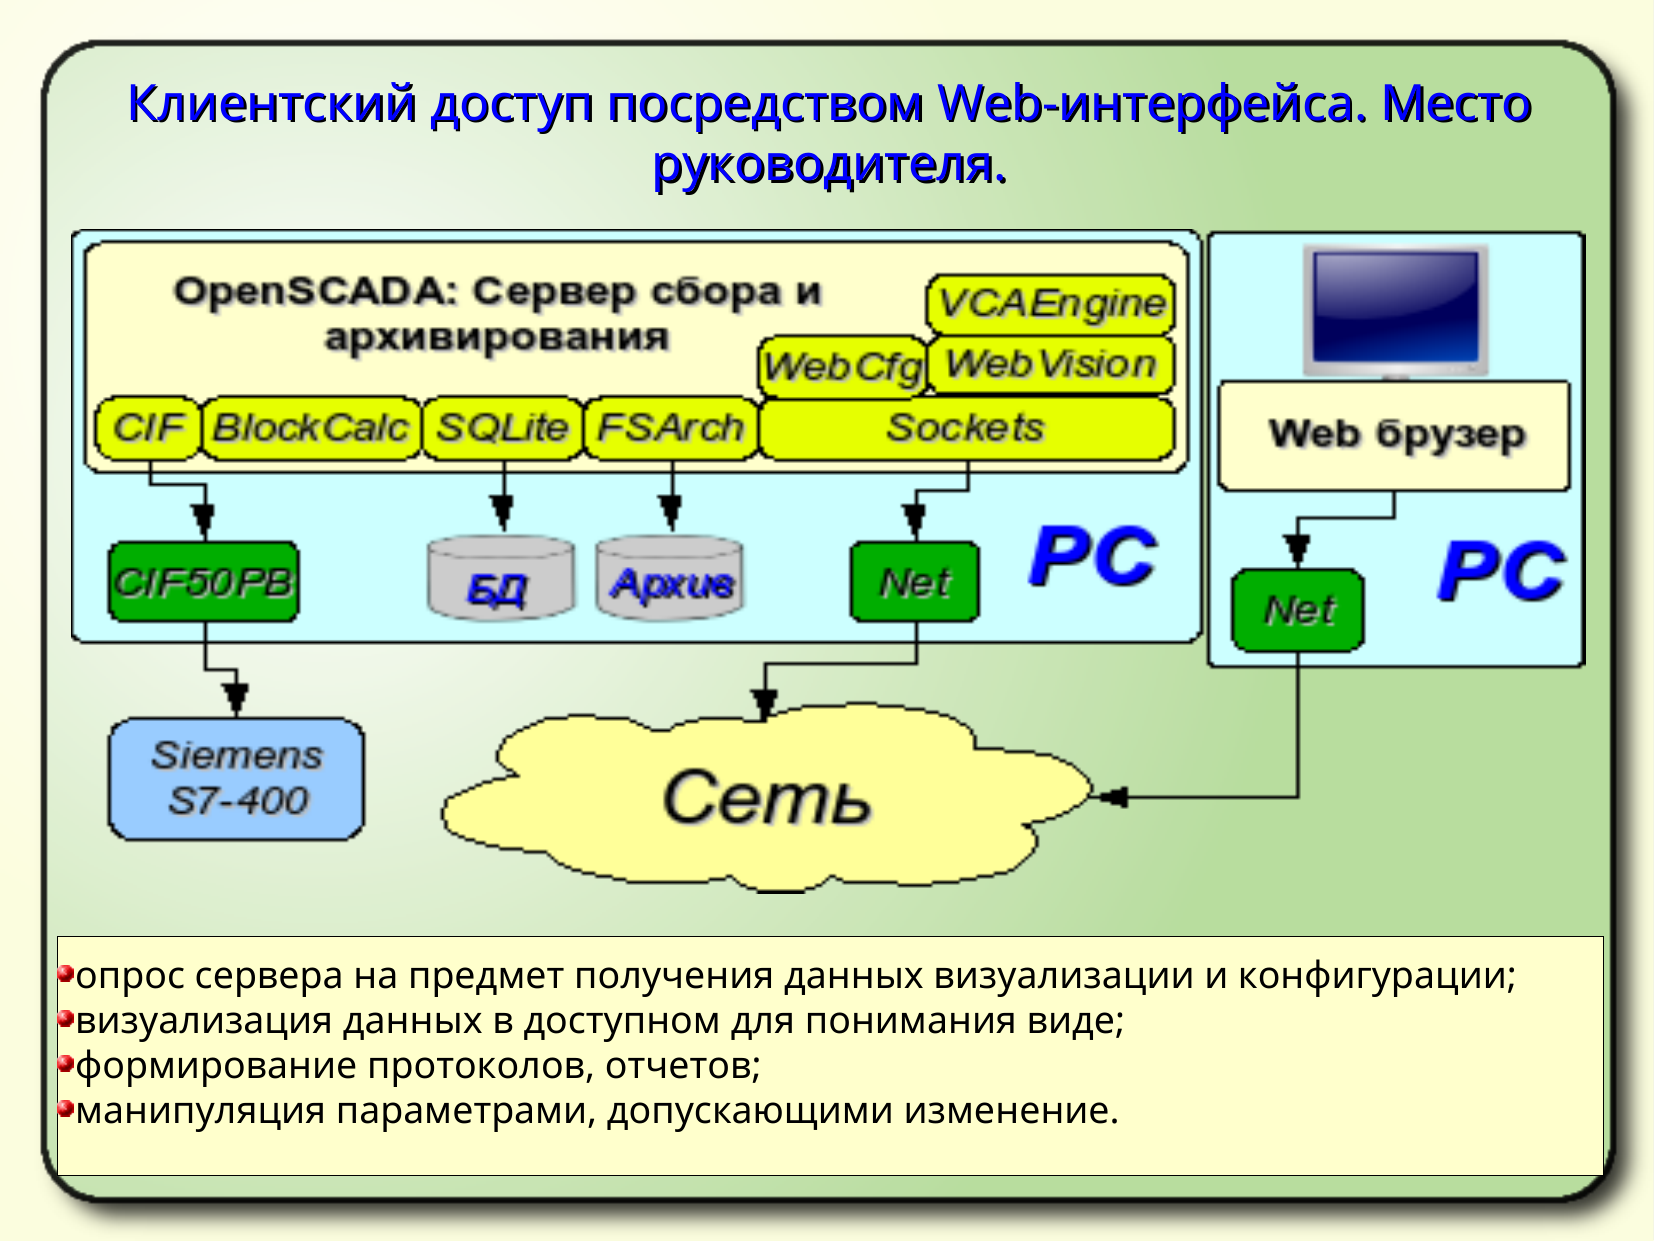

# Клиентский доступ посредством Web-интерфейса. Место руководителя.
опрос сервера на предмет получения данных визуализации и конфигурации;
визуализация данных в доступном для понимания виде;
формирование протоколов, отчетов;
манипуляция параметрами, допускающими изменение.